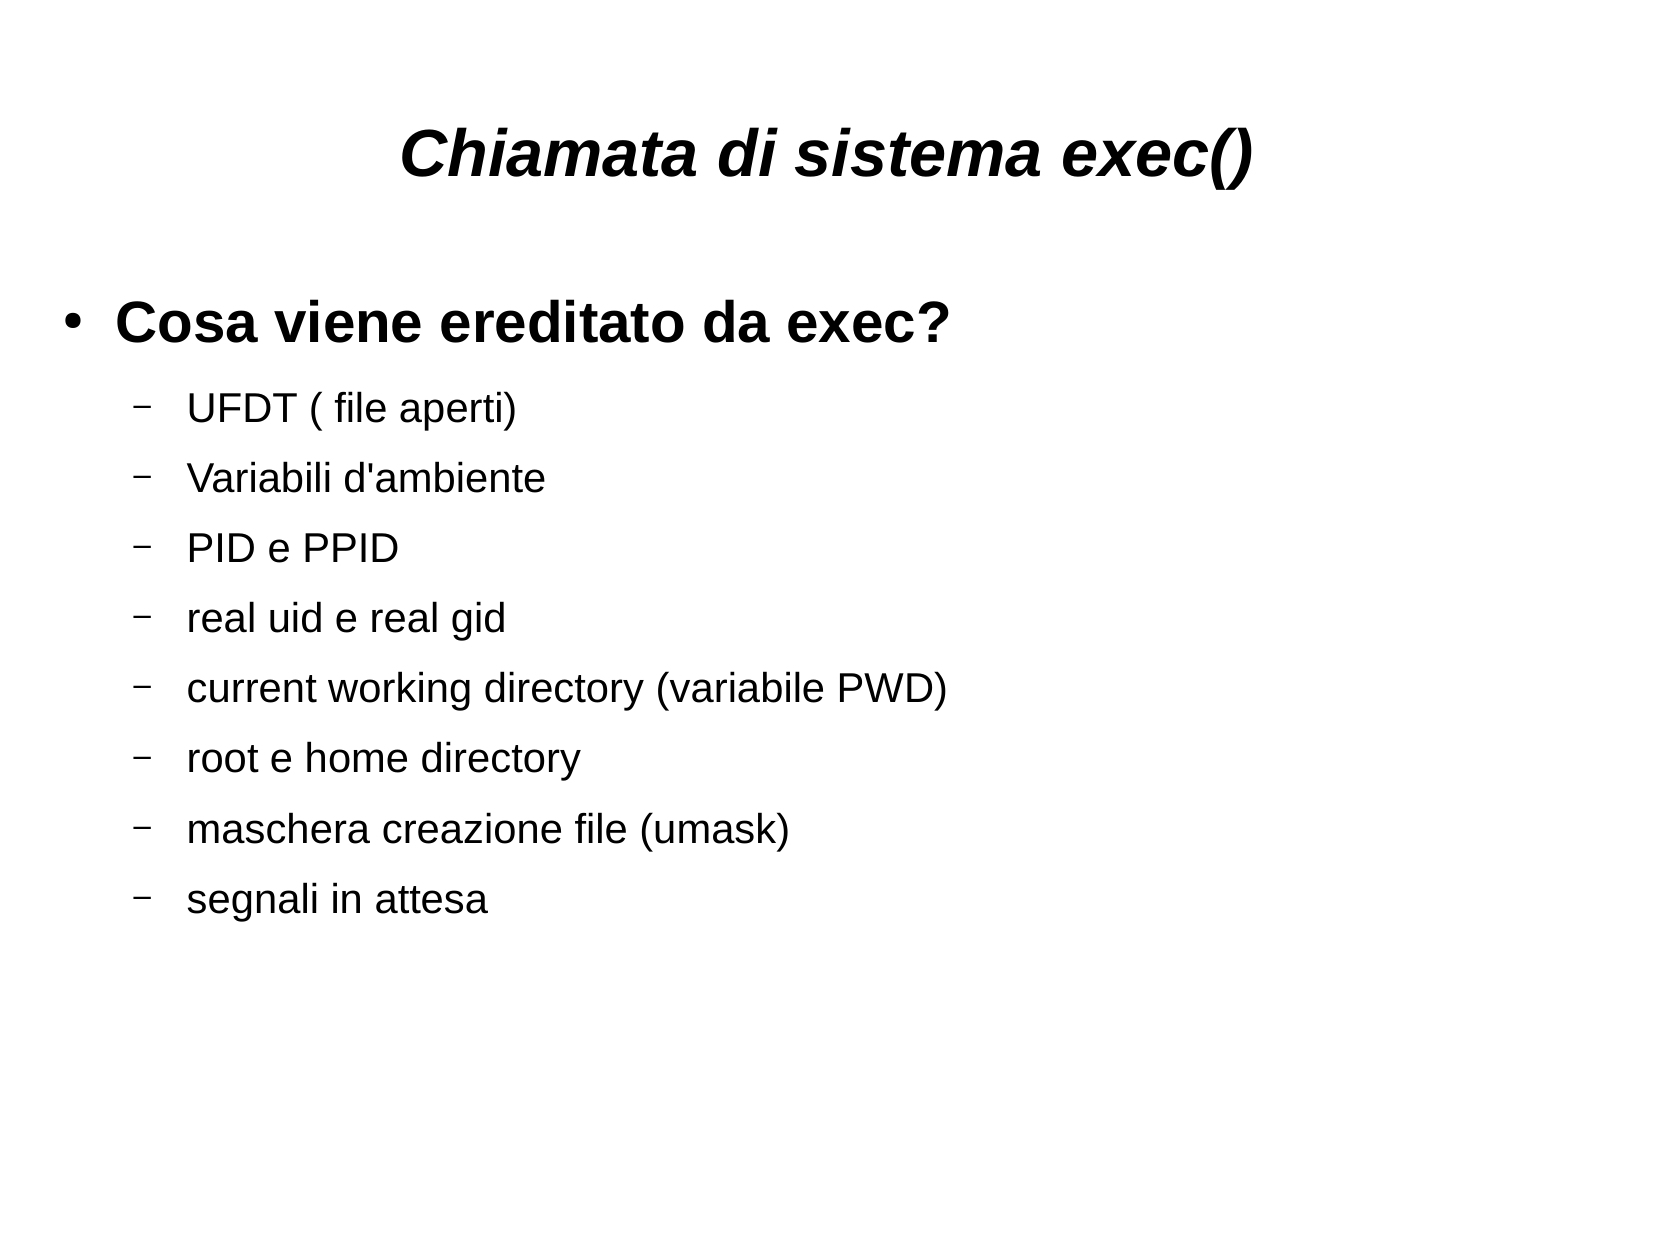

# Chiamata di sistema exec()
Cosa viene ereditato da exec?
UFDT ( file aperti)
Variabili d'ambiente
PID e PPID
real uid e real gid
current working directory (variabile PWD)
root e home directory
maschera creazione file (umask)
segnali in attesa